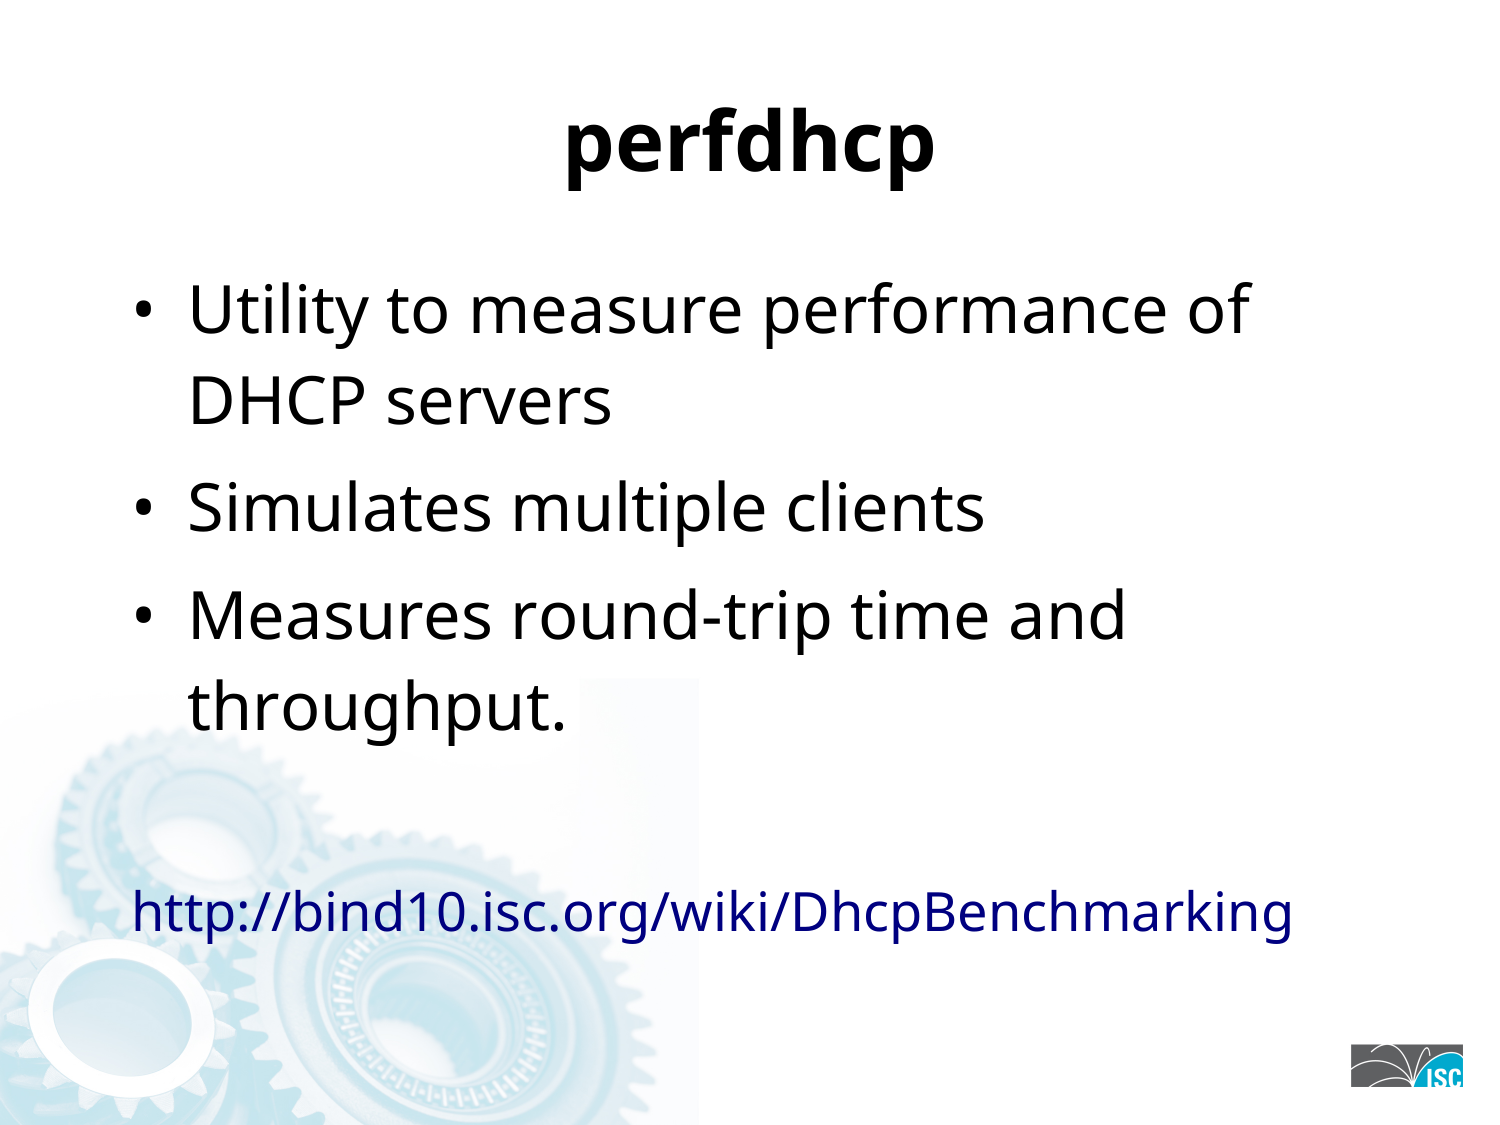

# perfdhcp
Utility to measure performance of DHCP servers
Simulates multiple clients
Measures round-trip time and throughput.
http://bind10.isc.org/wiki/DhcpBenchmarking